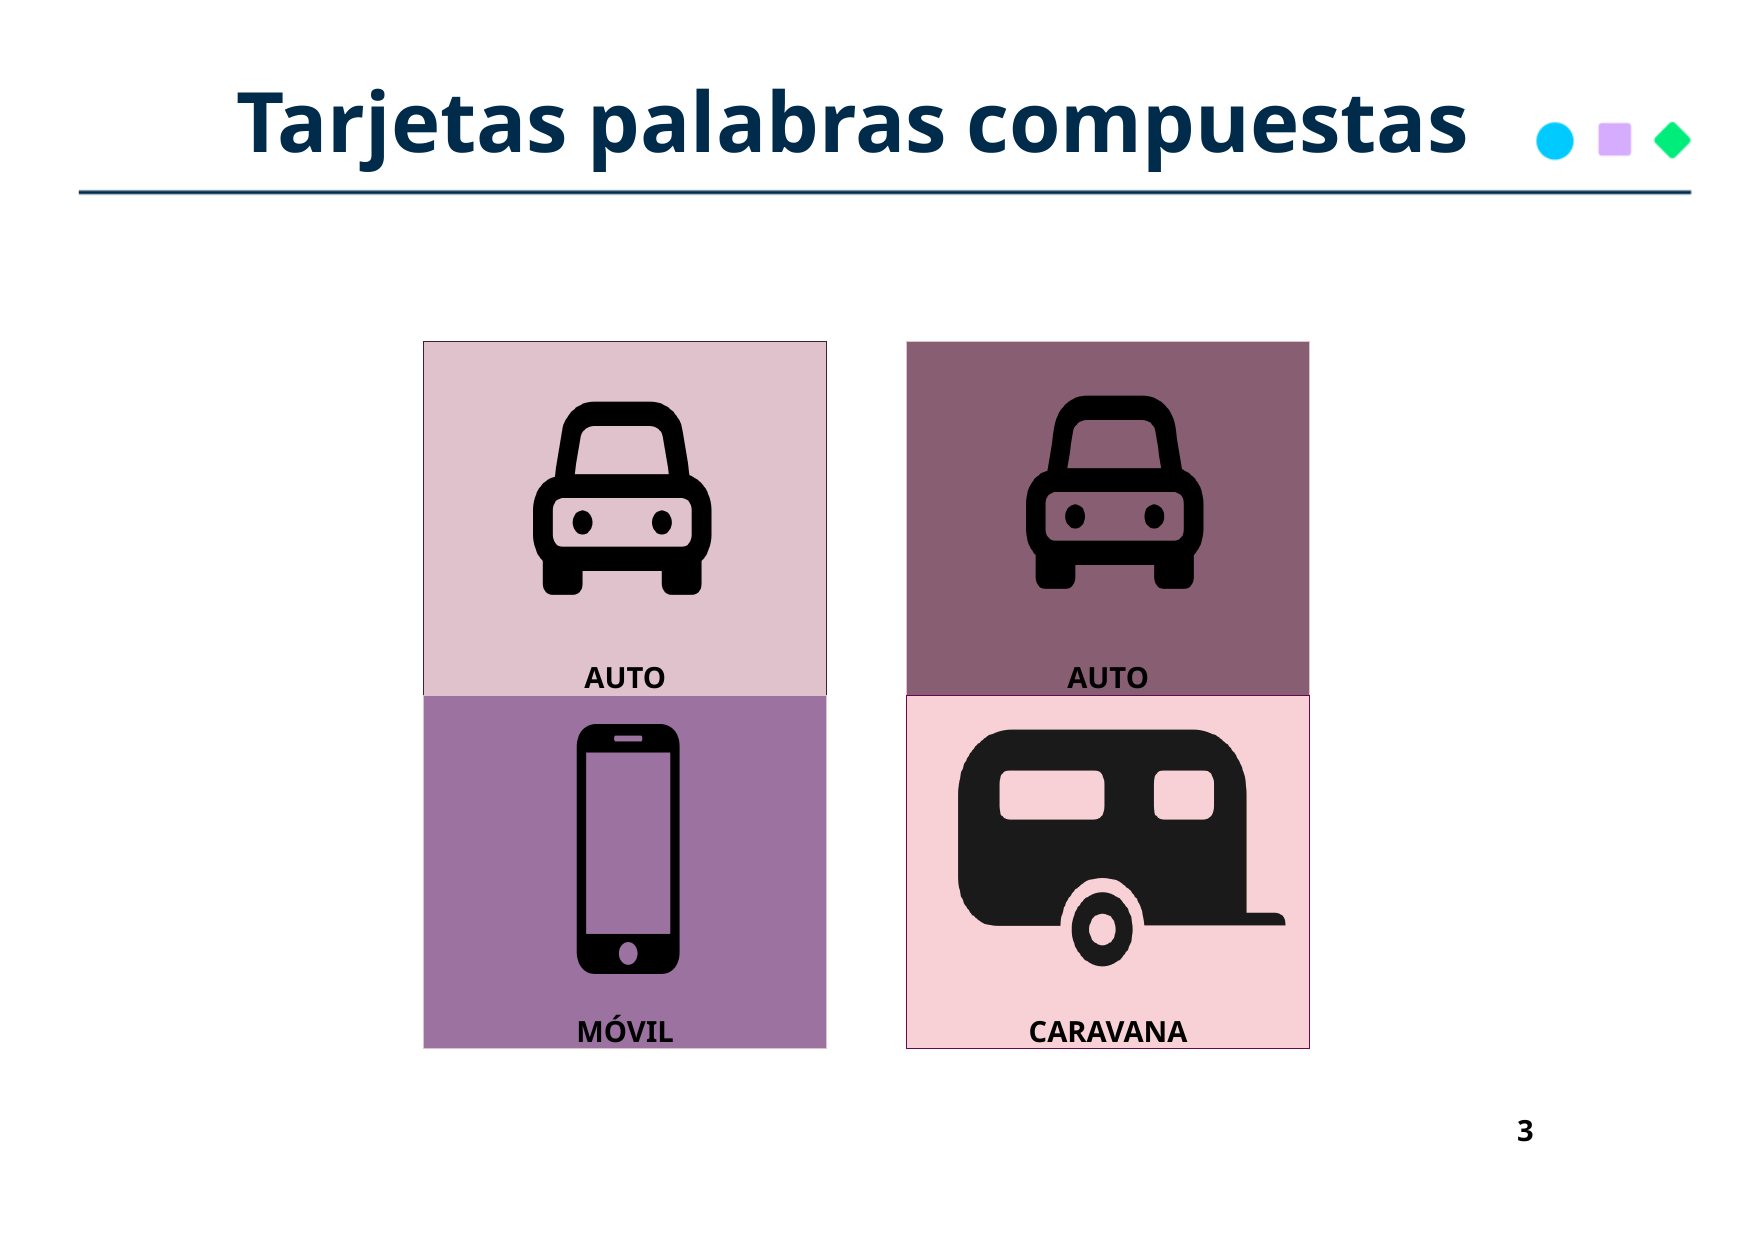

# Tarjetas palabras compuestas
AUTO
AUTO
MÓVIL
CARAVANA